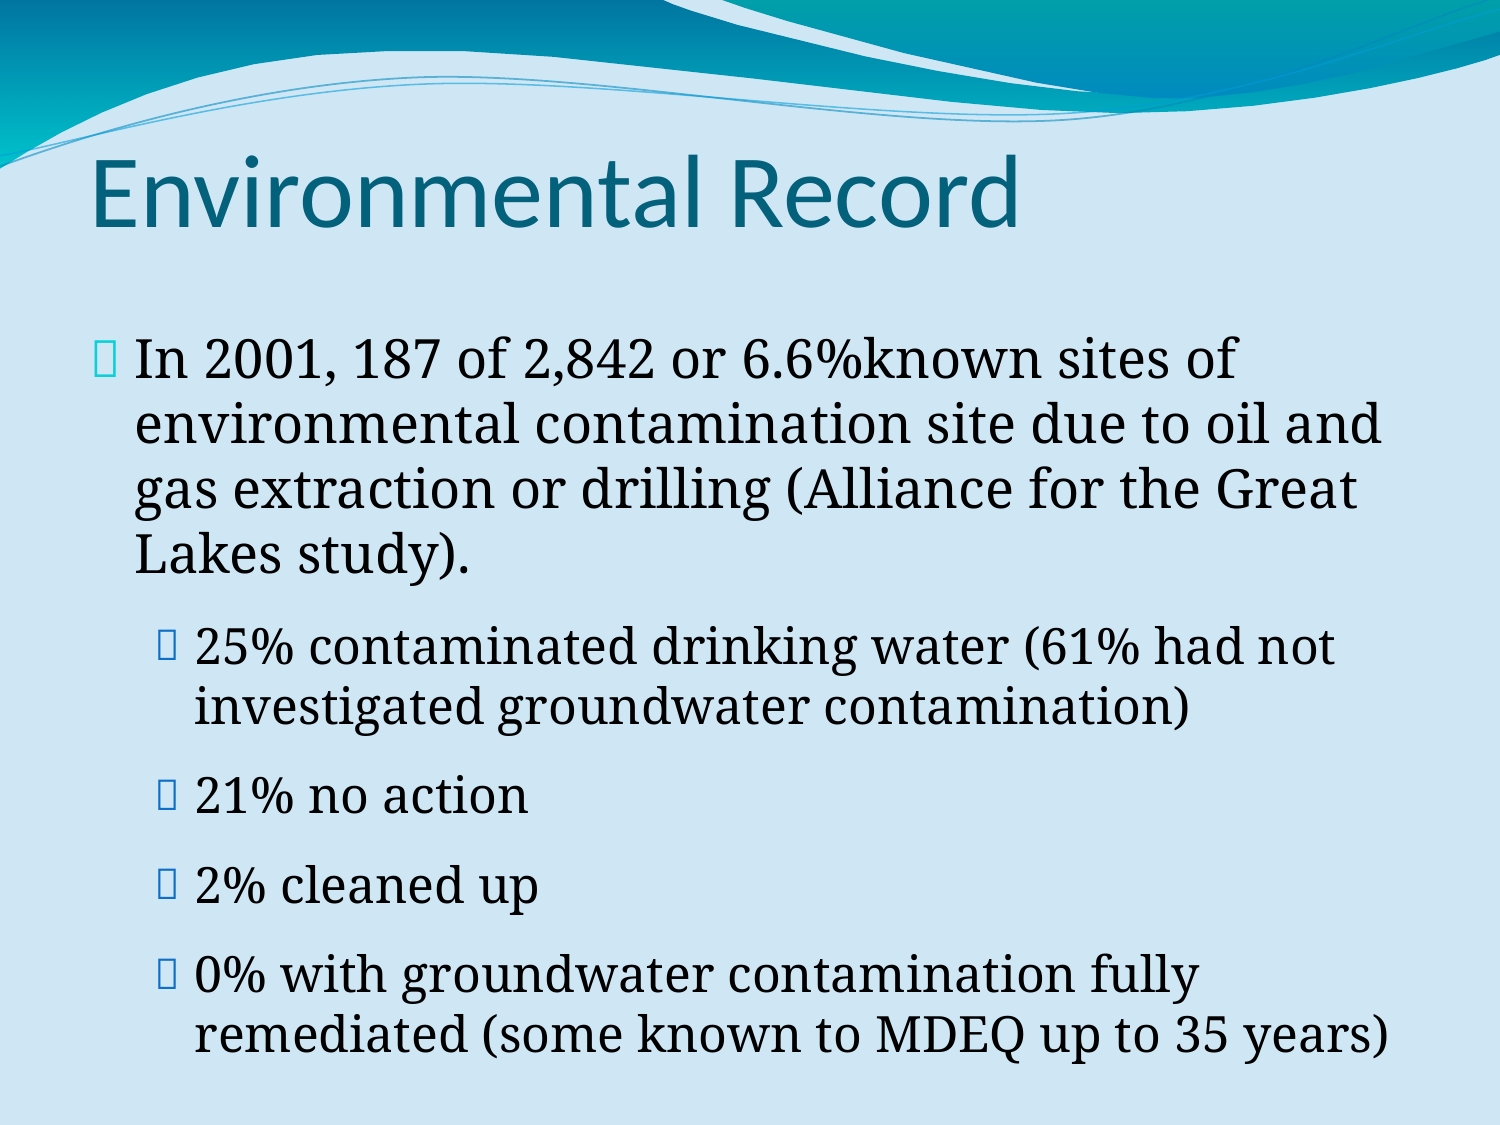

# Environmental Record
In 2001, 187 of 2,842 or 6.6%known sites of environmental contamination site due to oil and gas extraction or drilling (Alliance for the Great Lakes study).
25% contaminated drinking water (61% had not investigated groundwater contamination)
21% no action
2% cleaned up
0% with groundwater contamination fully remediated (some known to MDEQ up to 35 years)
In 2007 reported that the MDEQ, Office of OGM maintains an internal list of ~700 O&G contamination sites known since 1986.